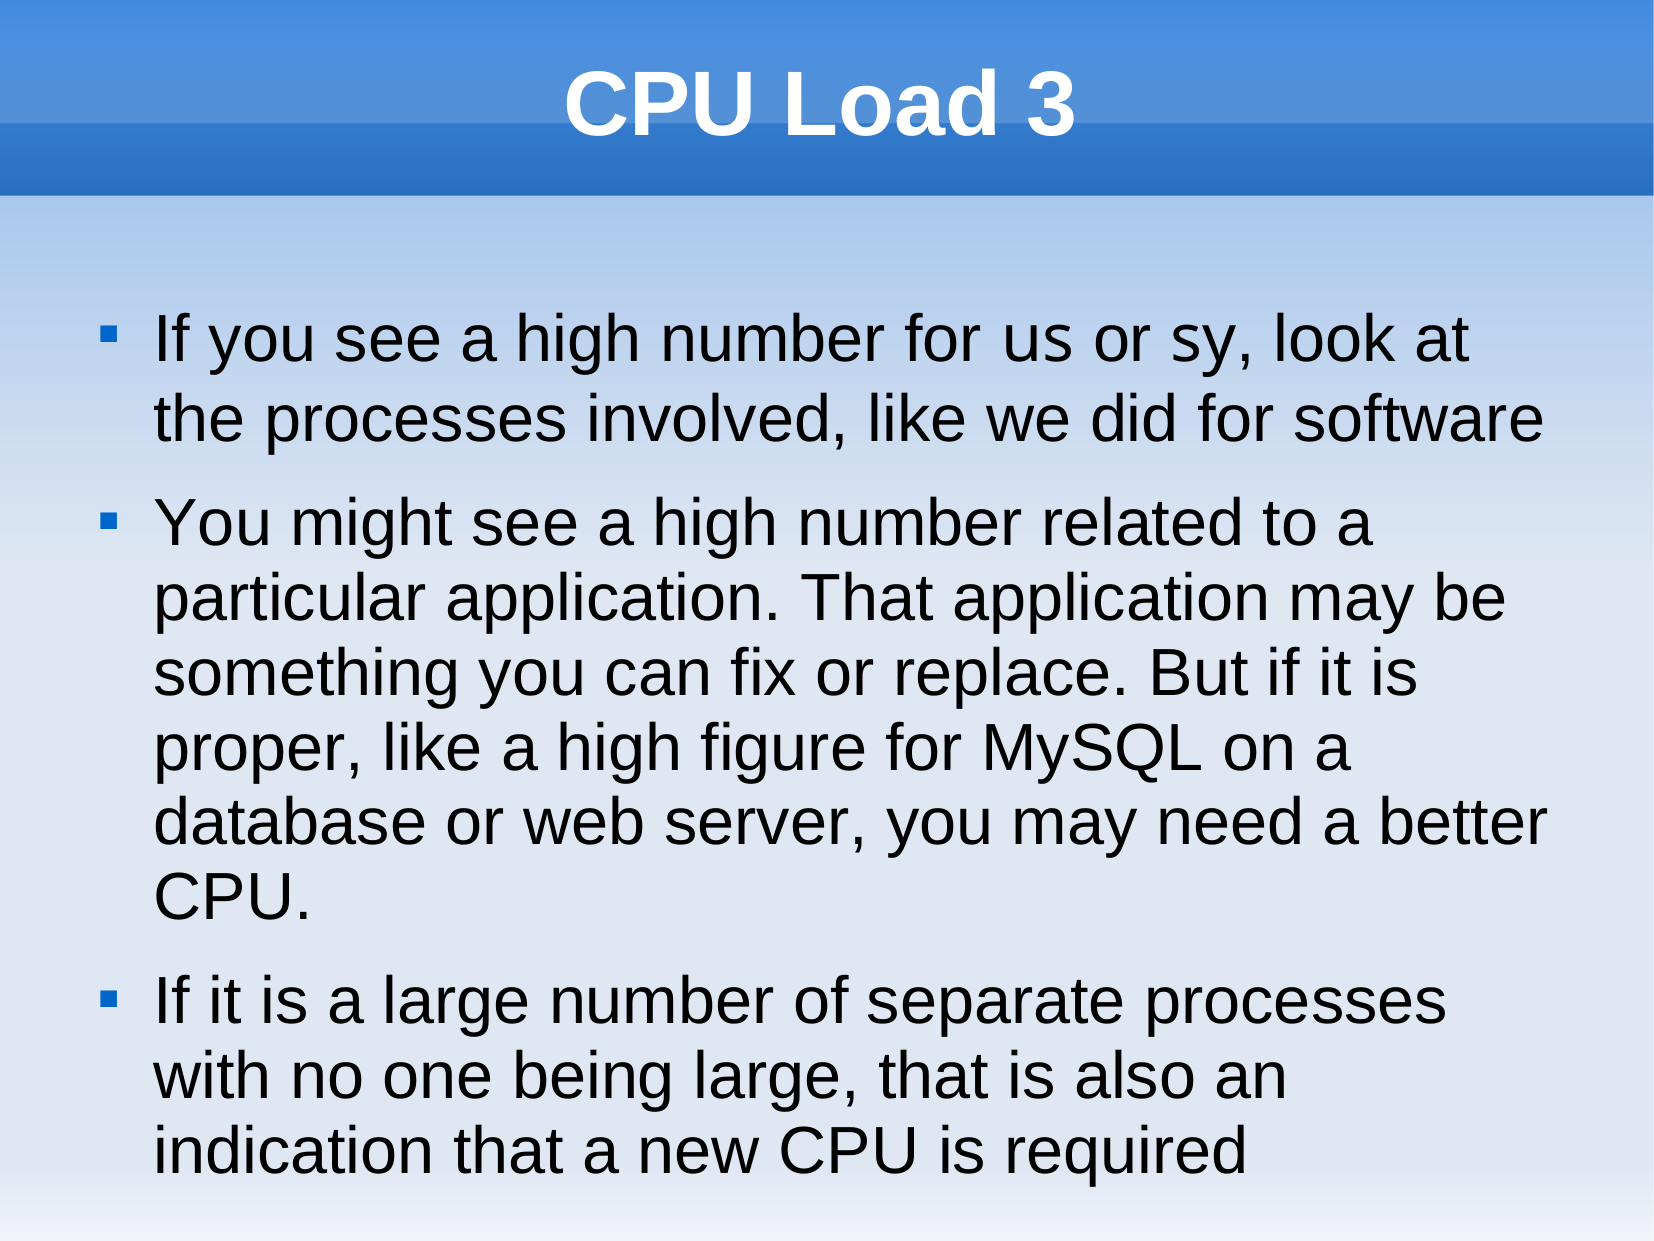

# CPU Load 3
If you see a high number for us or sy, look at the processes involved, like we did for software
You might see a high number related to a particular application. That application may be something you can fix or replace. But if it is proper, like a high figure for MySQL on a database or web server, you may need a better CPU.
If it is a large number of separate processes with no one being large, that is also an indication that a new CPU is required